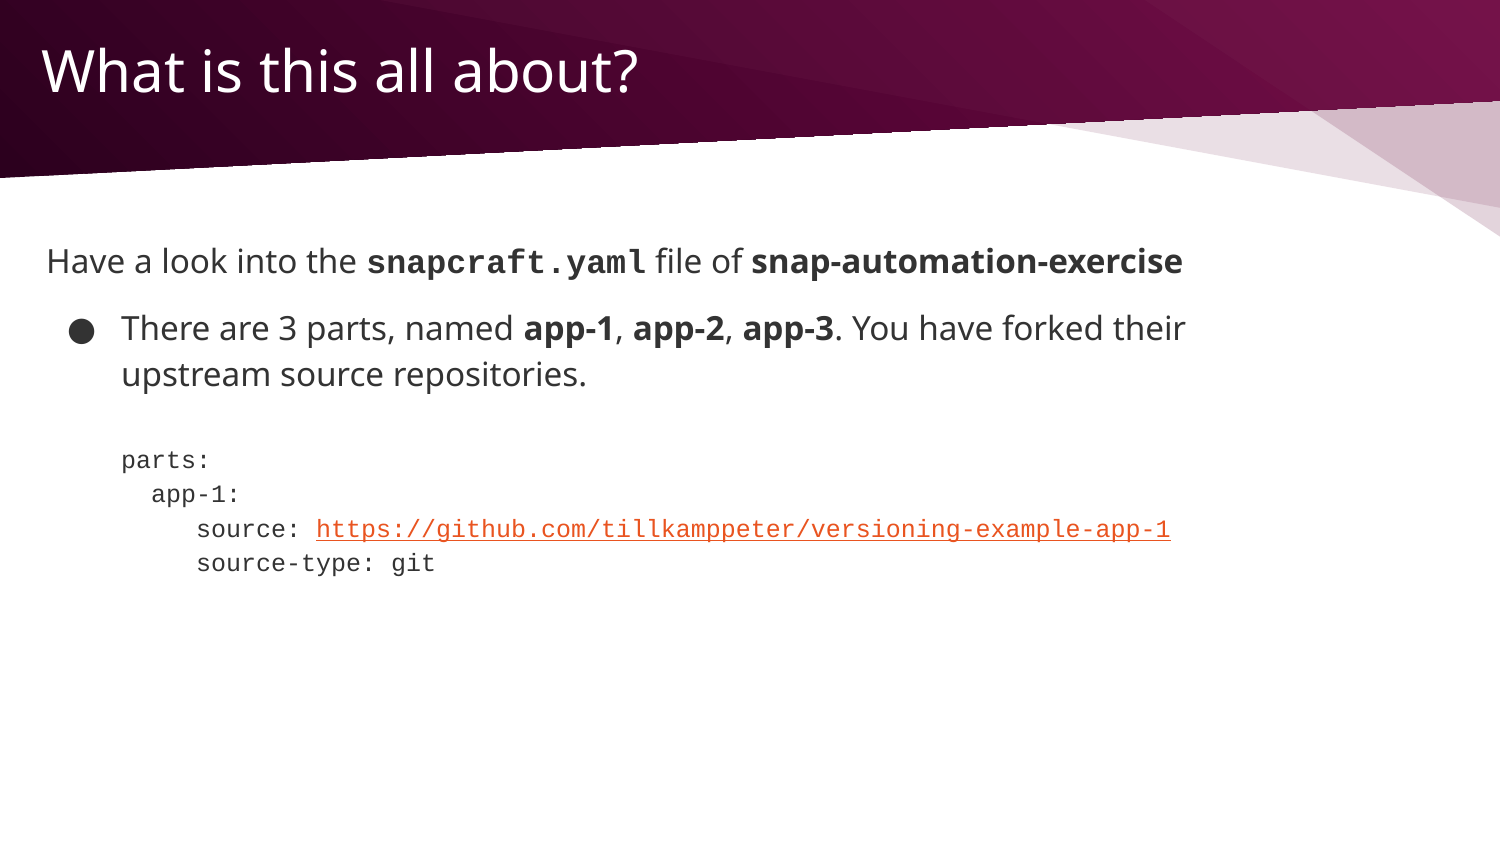

What is this all about?
# Have a look into the snapcraft.yaml file of snap-automation-exercise
There are 3 parts, named app-1, app-2, app-3. You have forked their upstream source repositories.
parts:
 app-1:
	source: https://github.com/tillkamppeter/versioning-example-app-1
	source-type: git